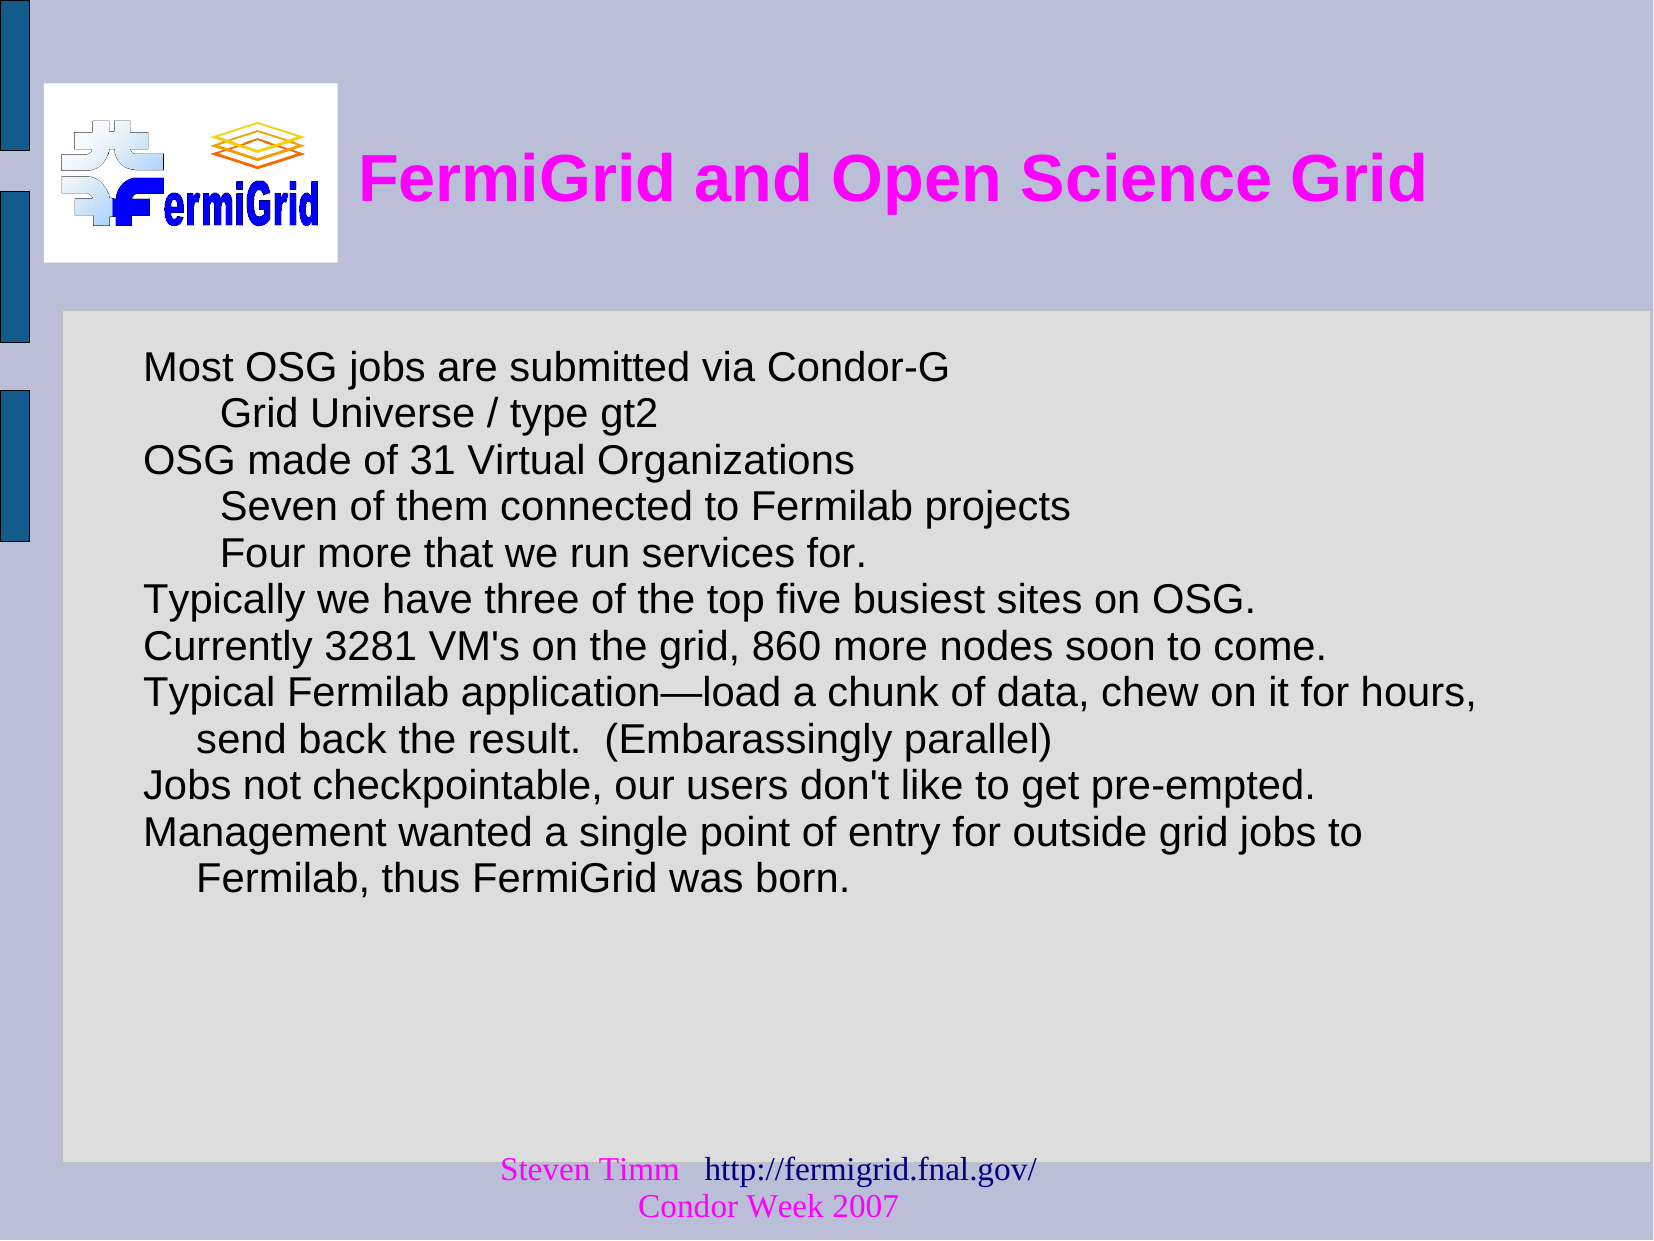

# FermiGrid and Open Science Grid
Most OSG jobs are submitted via Condor-G
Grid Universe / type gt2
OSG made of 31 Virtual Organizations
Seven of them connected to Fermilab projects
Four more that we run services for.
Typically we have three of the top five busiest sites on OSG.
Currently 3281 VM's on the grid, 860 more nodes soon to come.
Typical Fermilab application—load a chunk of data, chew on it for hours, send back the result. (Embarassingly parallel)
Jobs not checkpointable, our users don't like to get pre-empted.
Management wanted a single point of entry for outside grid jobs to Fermilab, thus FermiGrid was born.